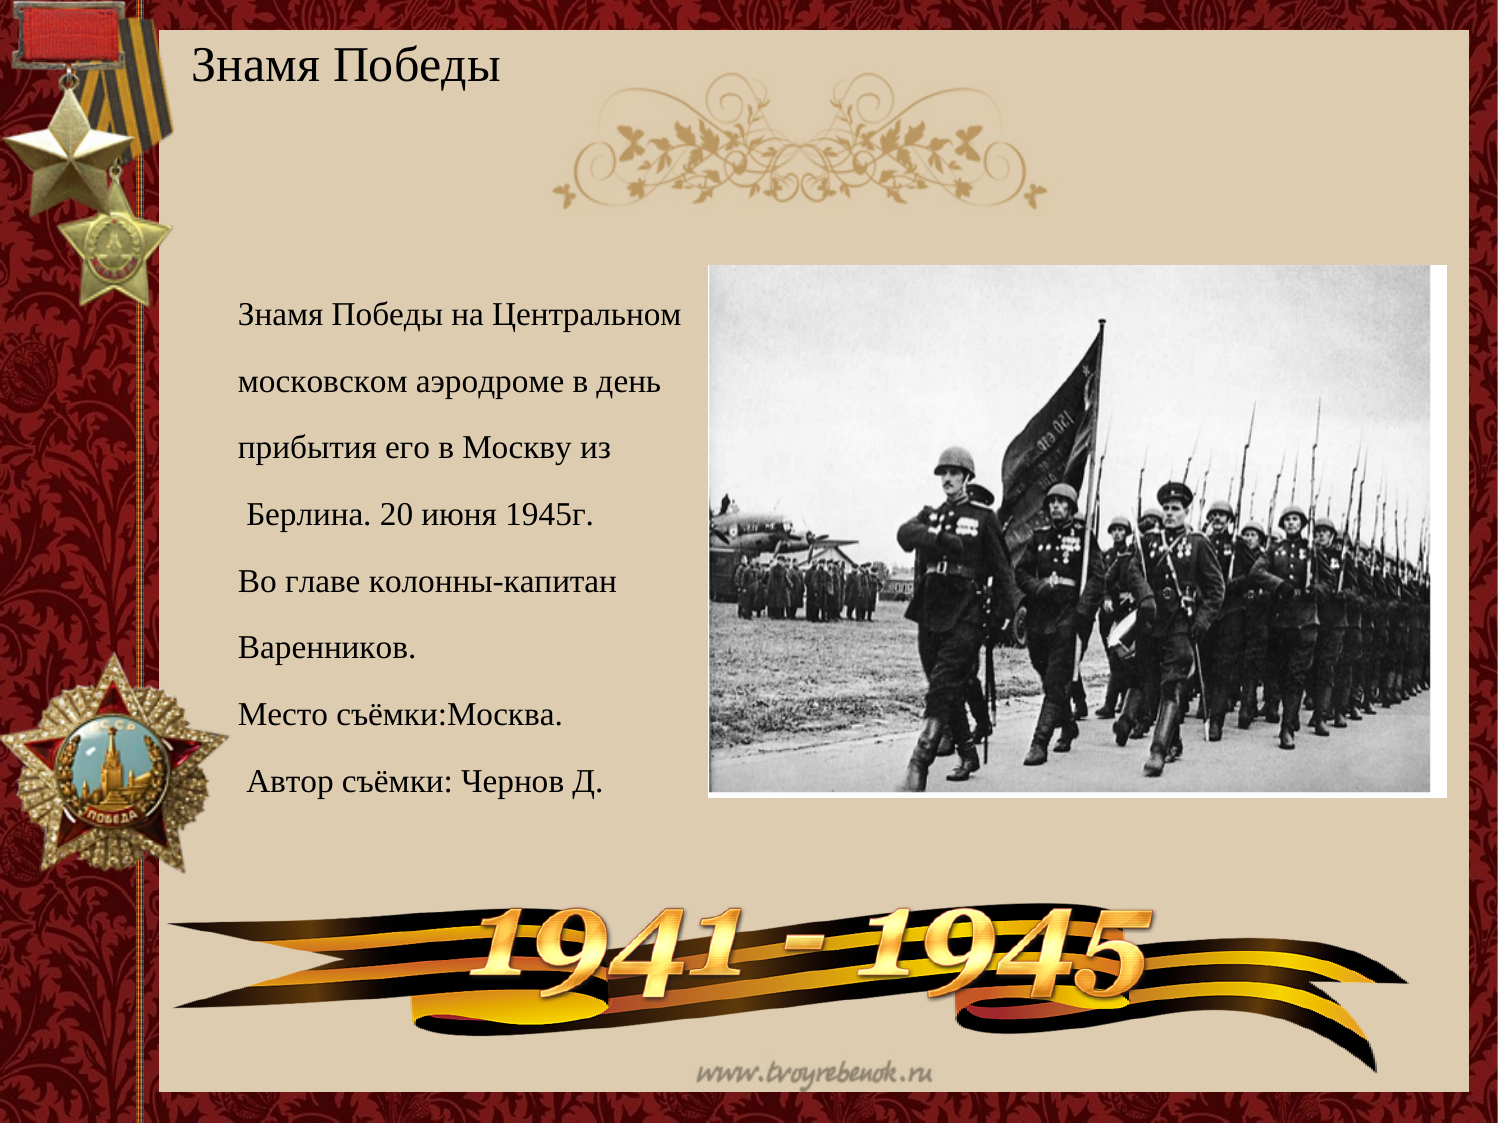

# Знамя Победы
Знамя Победы на Центральном
московском аэродроме в день
прибытия его в Москву из
 Берлина. 20 июня 1945г.
Во главе колонны-капитан
Варенников.
Место съёмки:Москва.
 Автор съёмки: Чернов Д.